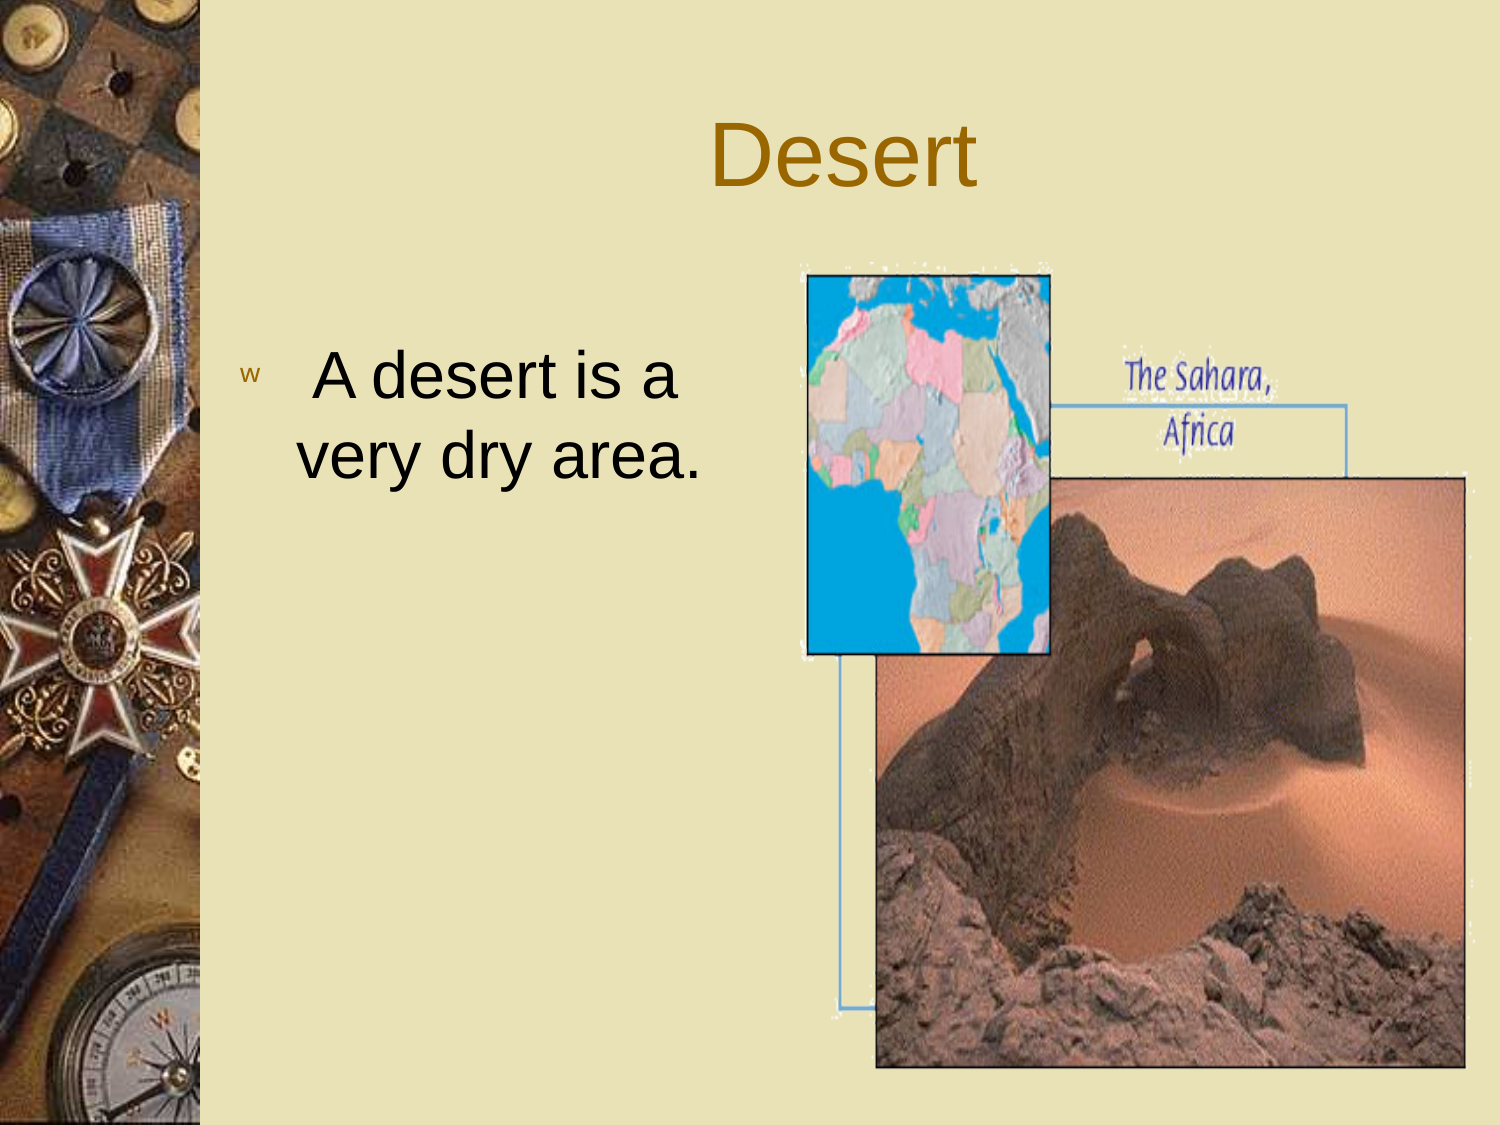

# Desert
 A desert is a very dry area.